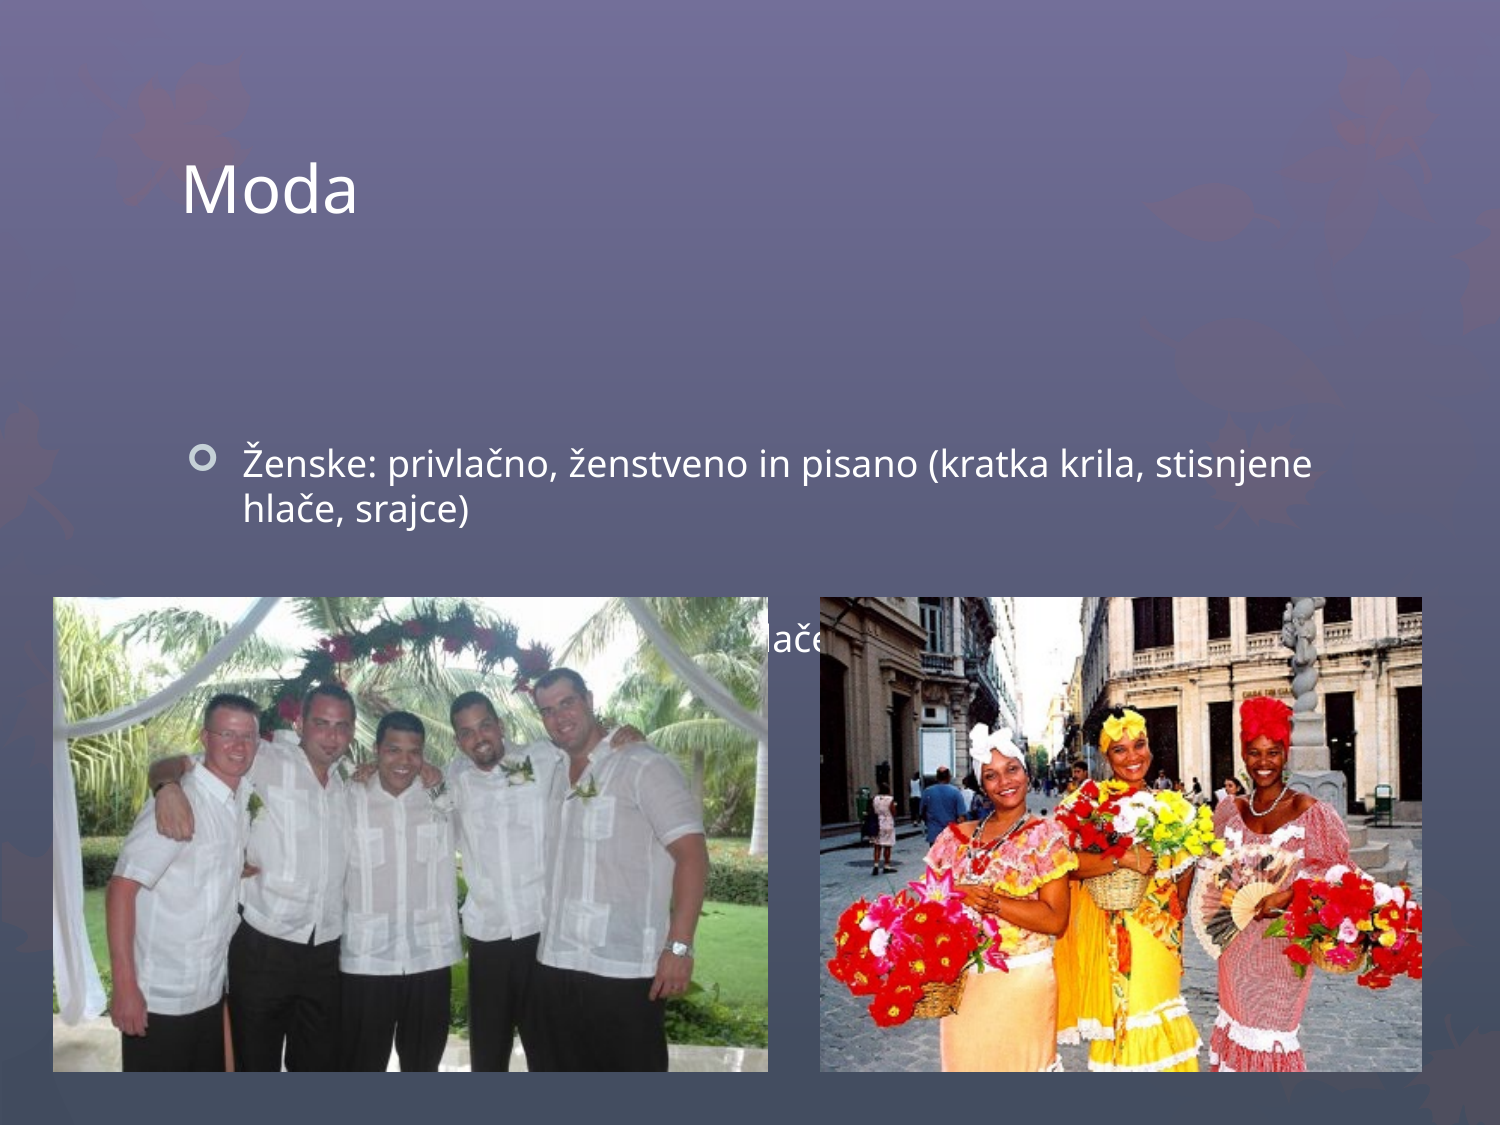

# Moda
Ženske: privlačno, ženstveno in pisano (kratka krila, stisnjene hlače, srajce)
Moški: kavbojke, bombažne hlače, majice, guayavera